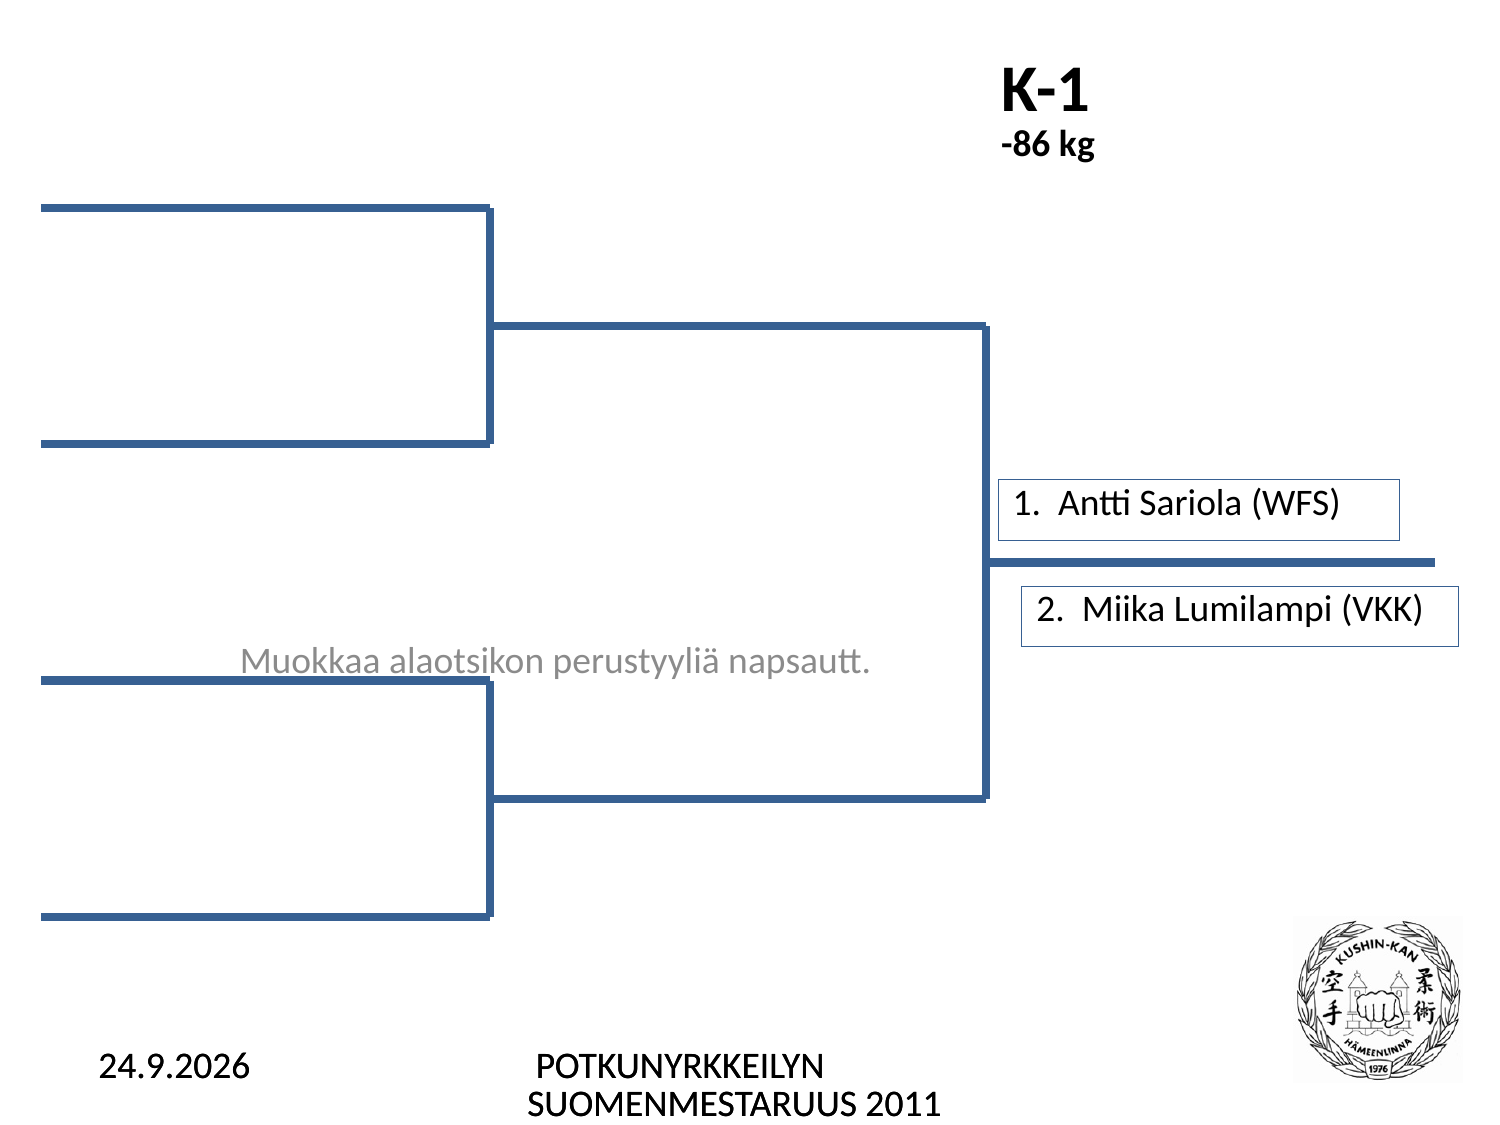

K-1
-86 kg
1. Antti Sariola (WFS)
2. Miika Lumilampi (VKK)
<footer>POTKUNYRKKEILYN SUOMENMESTARUUS 2011